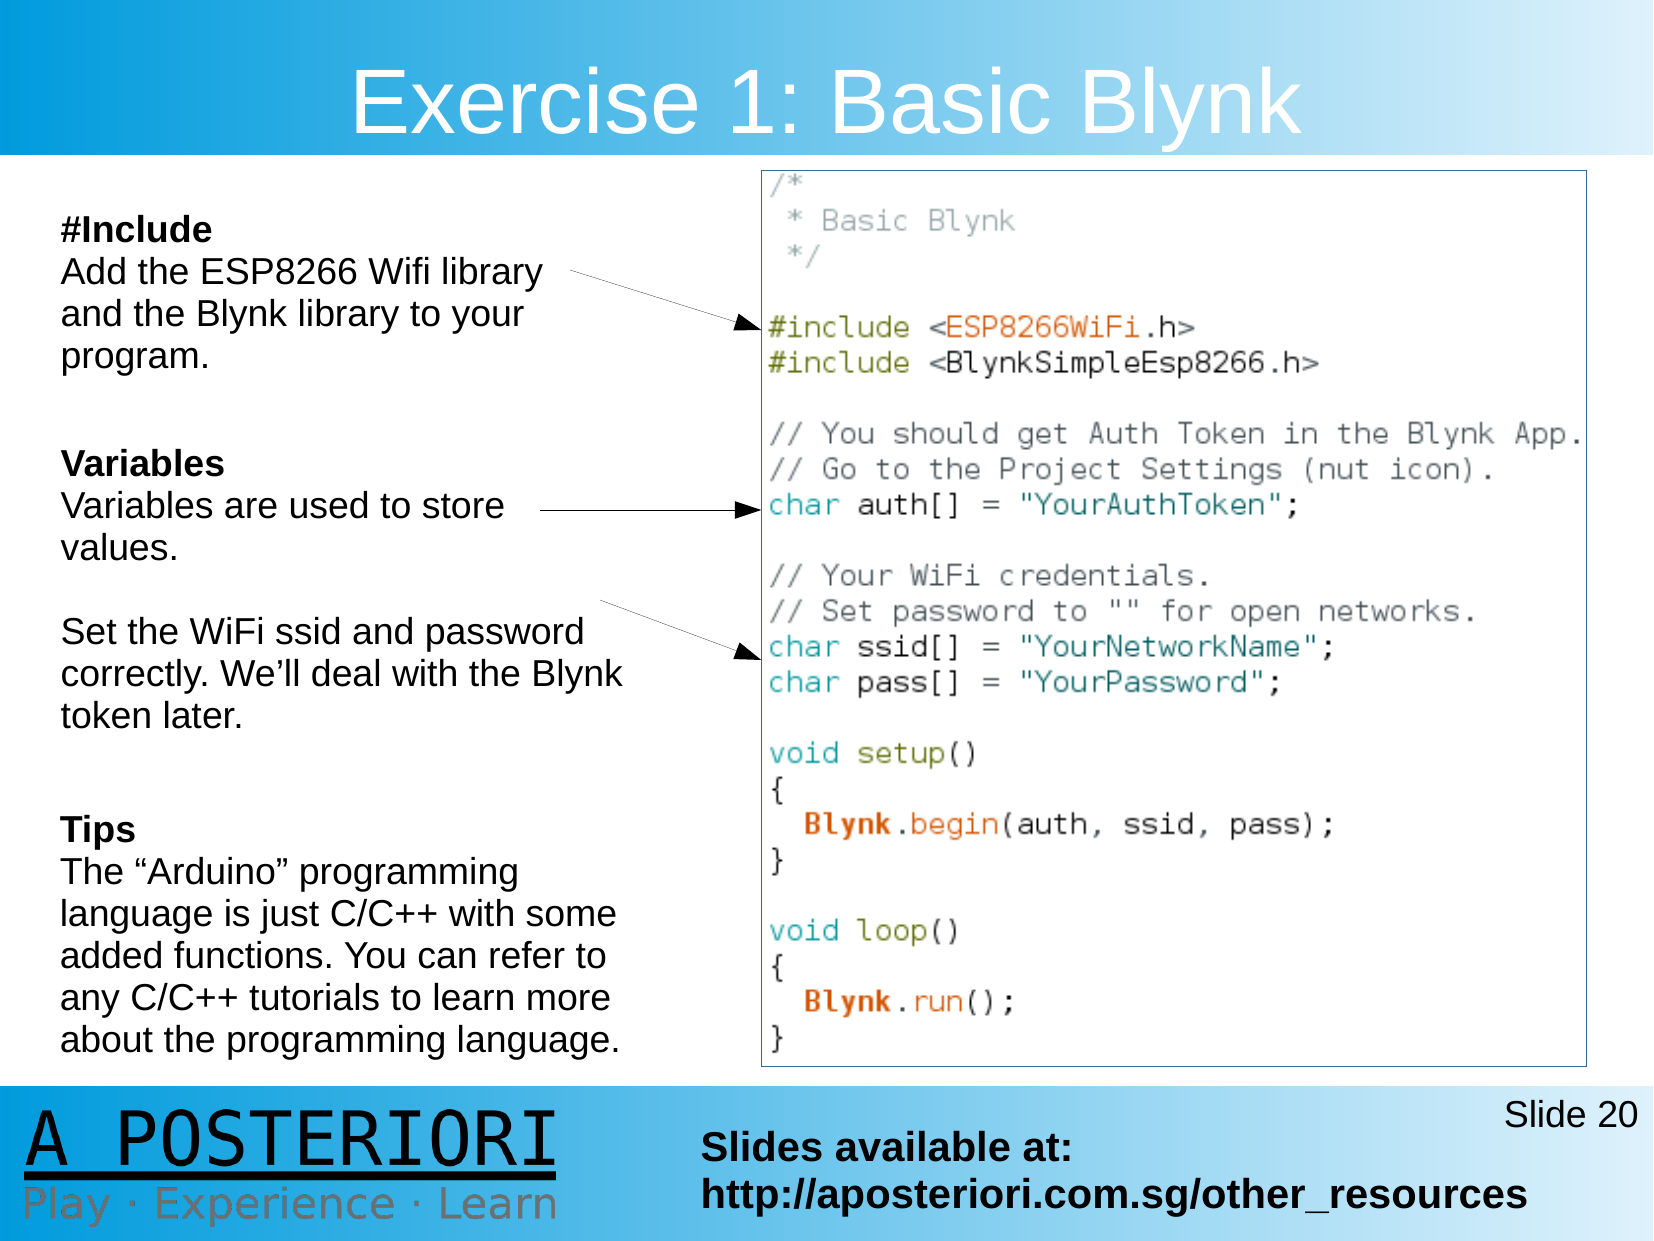

# Exercise 1: Basic Blynk
#Include
Add the ESP8266 Wifi library and the Blynk library to your program.
Variables
Variables are used to store values.
Set the WiFi ssid and password correctly. We’ll deal with the Blynk token later.
Tips
The “Arduino” programming language is just C/C++ with some added functions. You can refer to any C/C++ tutorials to learn more about the programming language.